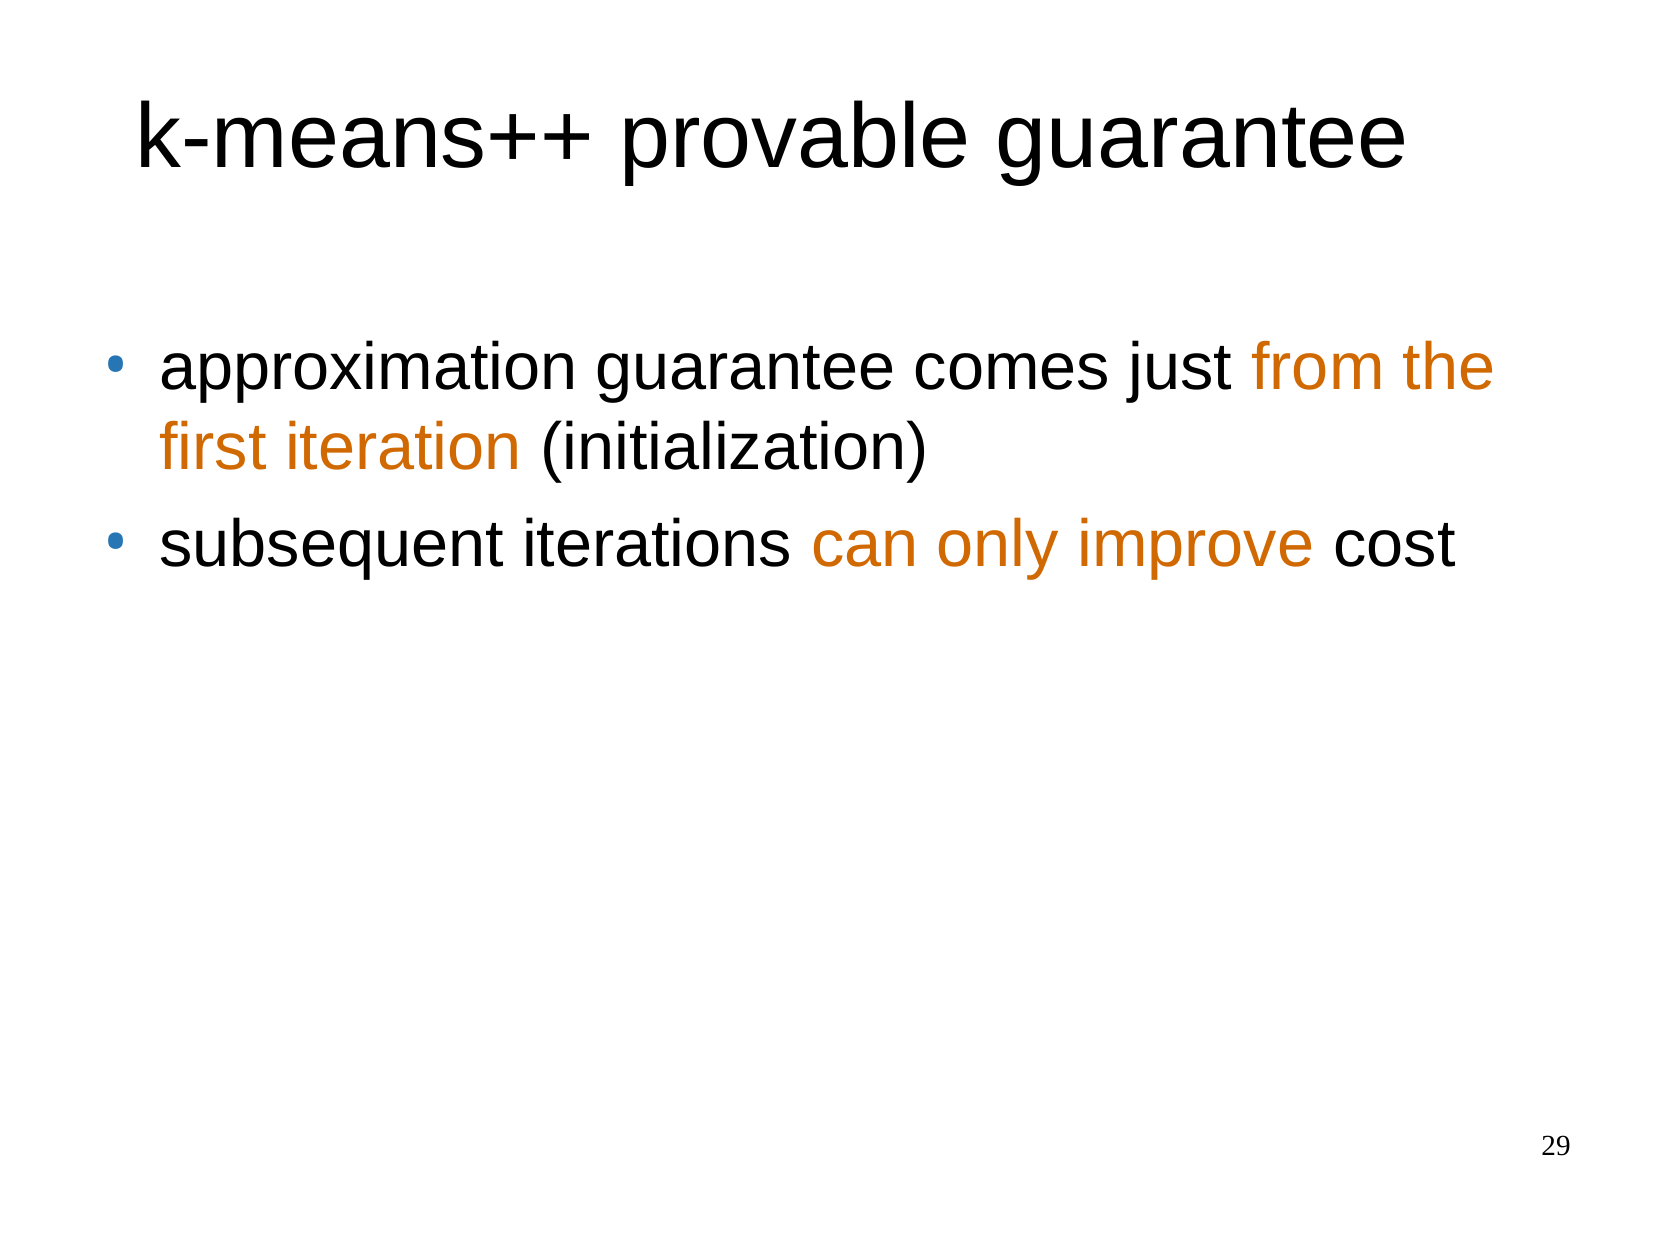

k-means++ provable guarantee
Boston University Slideshow Title Goes Here
# approximation guarantee comes just from the first iteration (initialization)
subsequent iterations can only improve cost
29